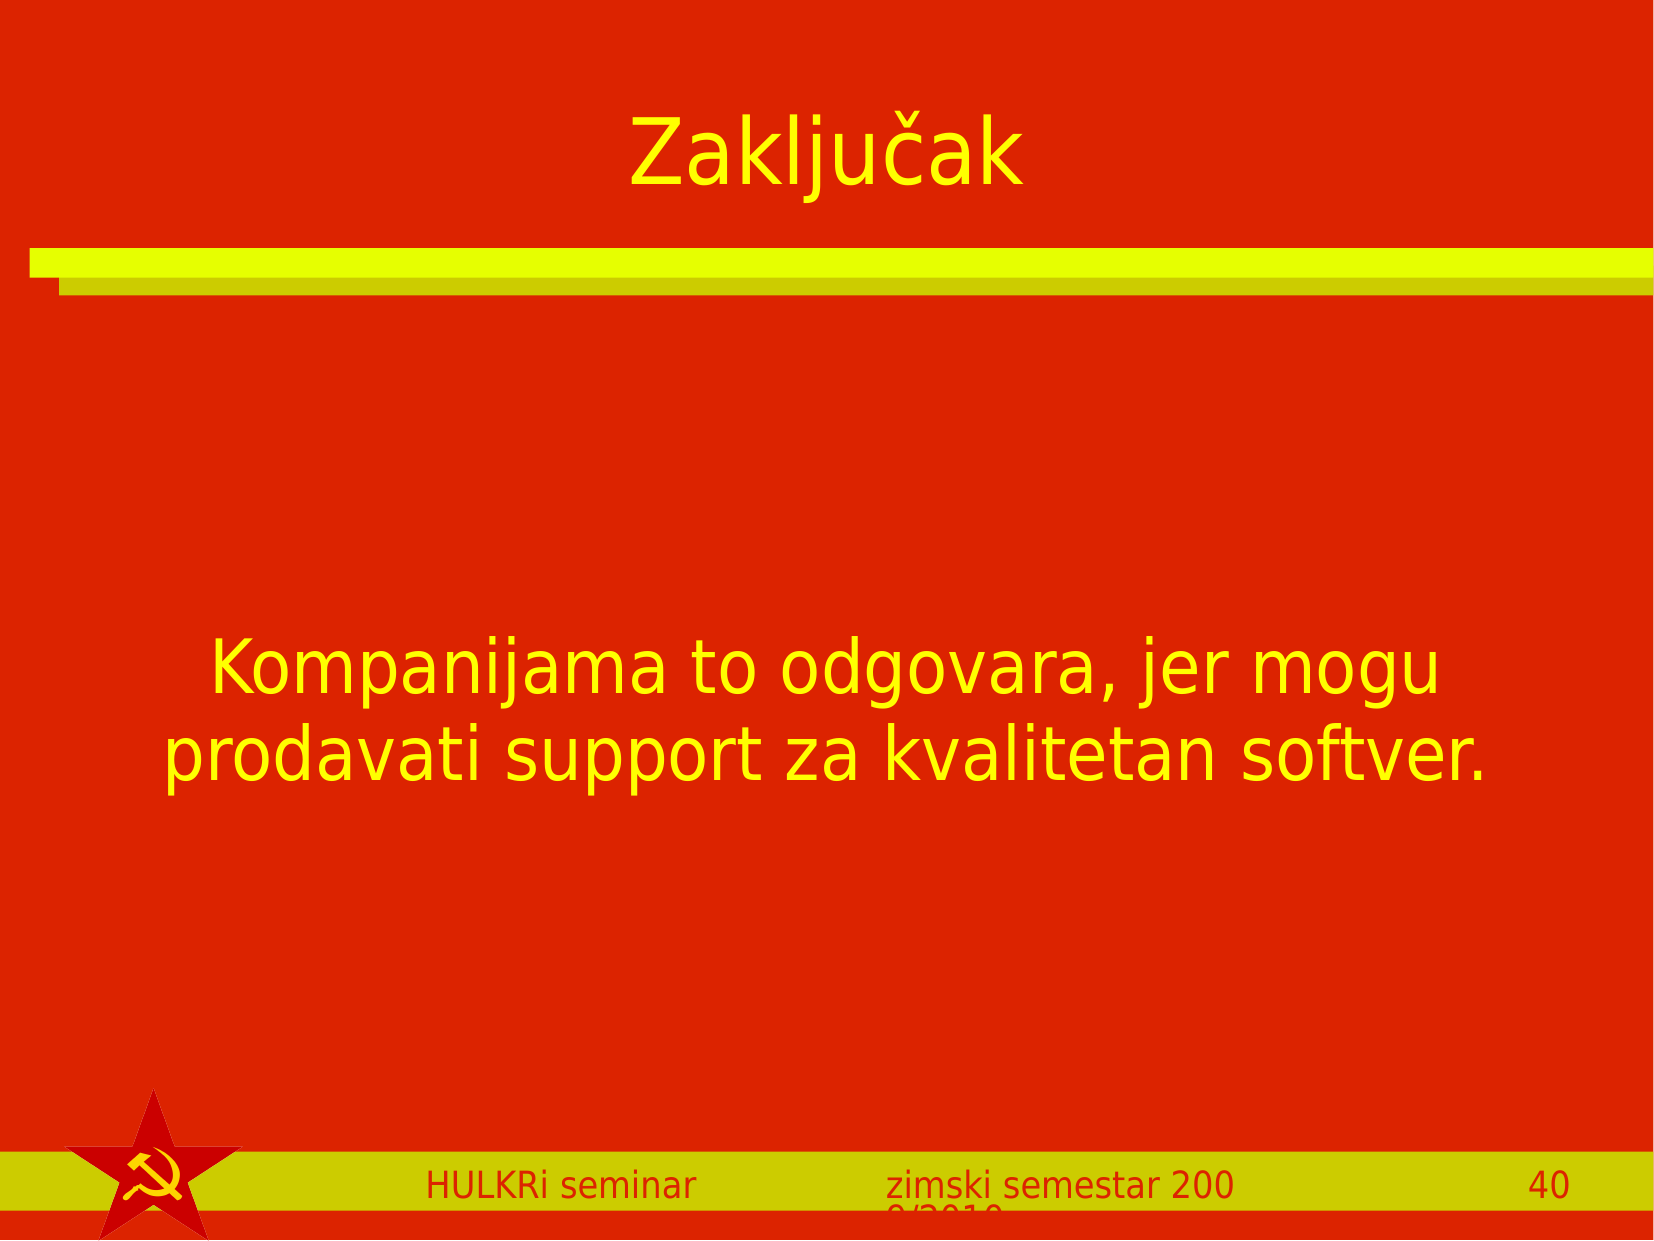

# Zaključak
Kompanijama to odgovara, jer mogu prodavati support za kvalitetan softver.
HULKRi seminar
zimski semestar 2009/2010.
40